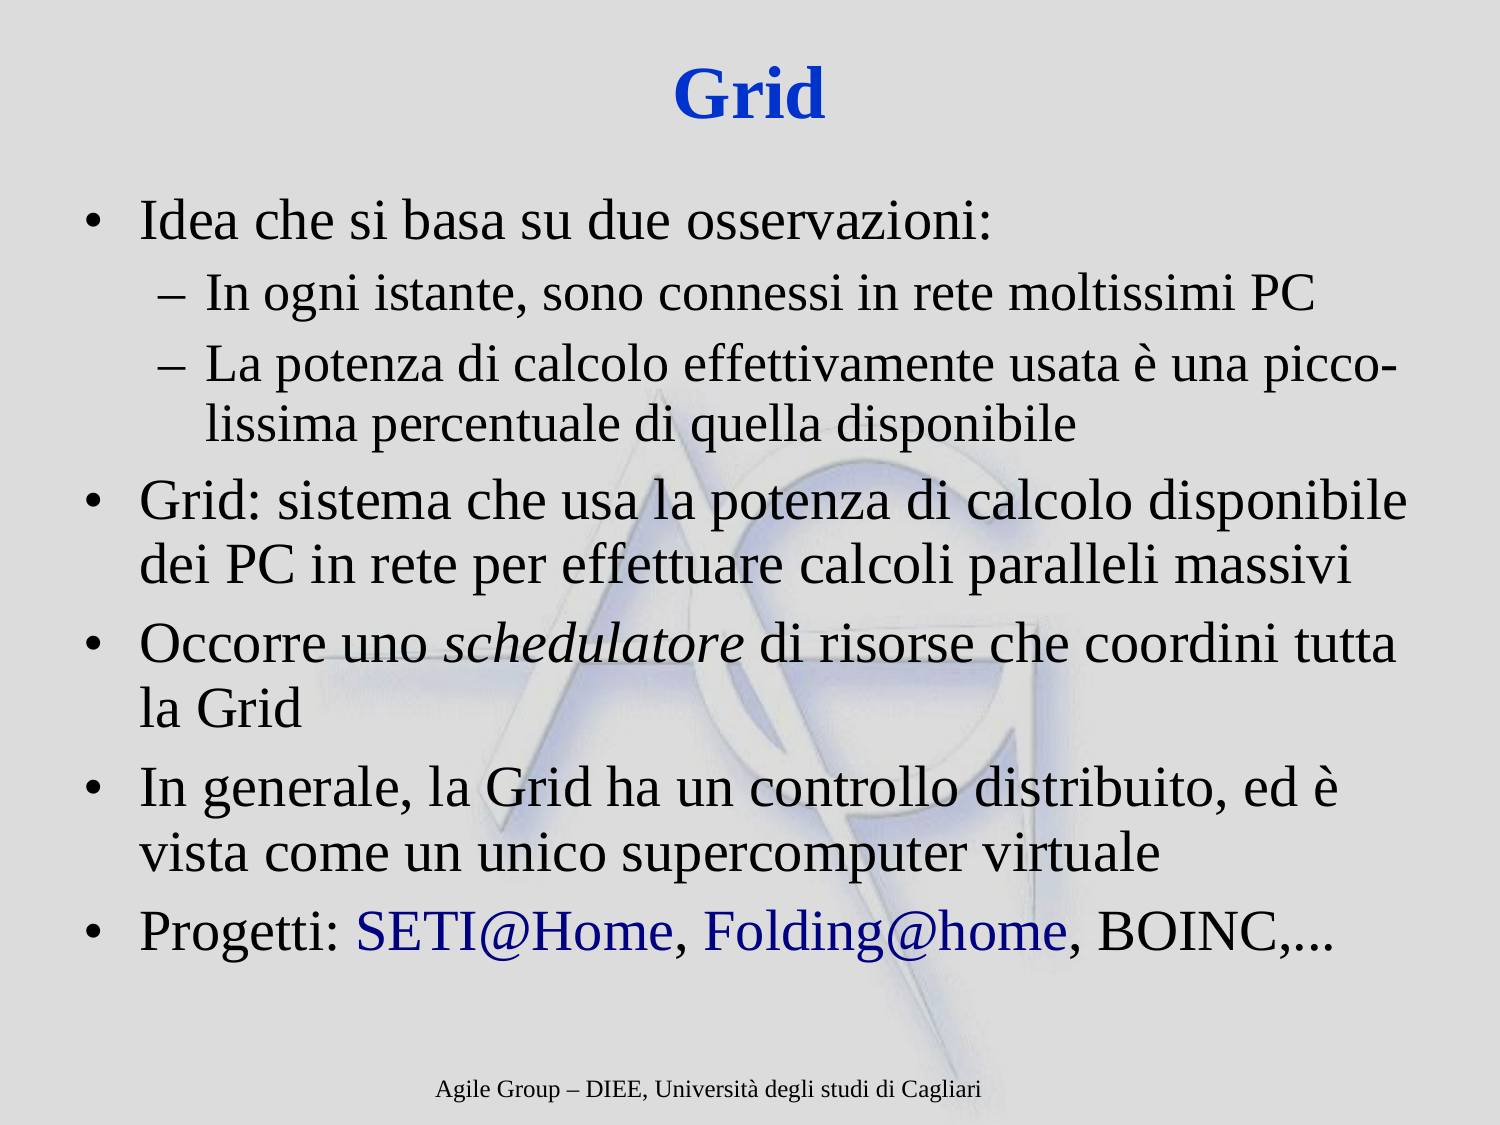

# Grid
Idea che si basa su due osservazioni:
In ogni istante, sono connessi in rete moltissimi PC
La potenza di calcolo effettivamente usata è una picco-lissima percentuale di quella disponibile
Grid: sistema che usa la potenza di calcolo disponibile dei PC in rete per effettuare calcoli paralleli massivi
Occorre uno schedulatore di risorse che coordini tutta la Grid
In generale, la Grid ha un controllo distribuito, ed è vista come un unico supercomputer virtuale
Progetti: SETI@Home, Folding@home, BOINC,...